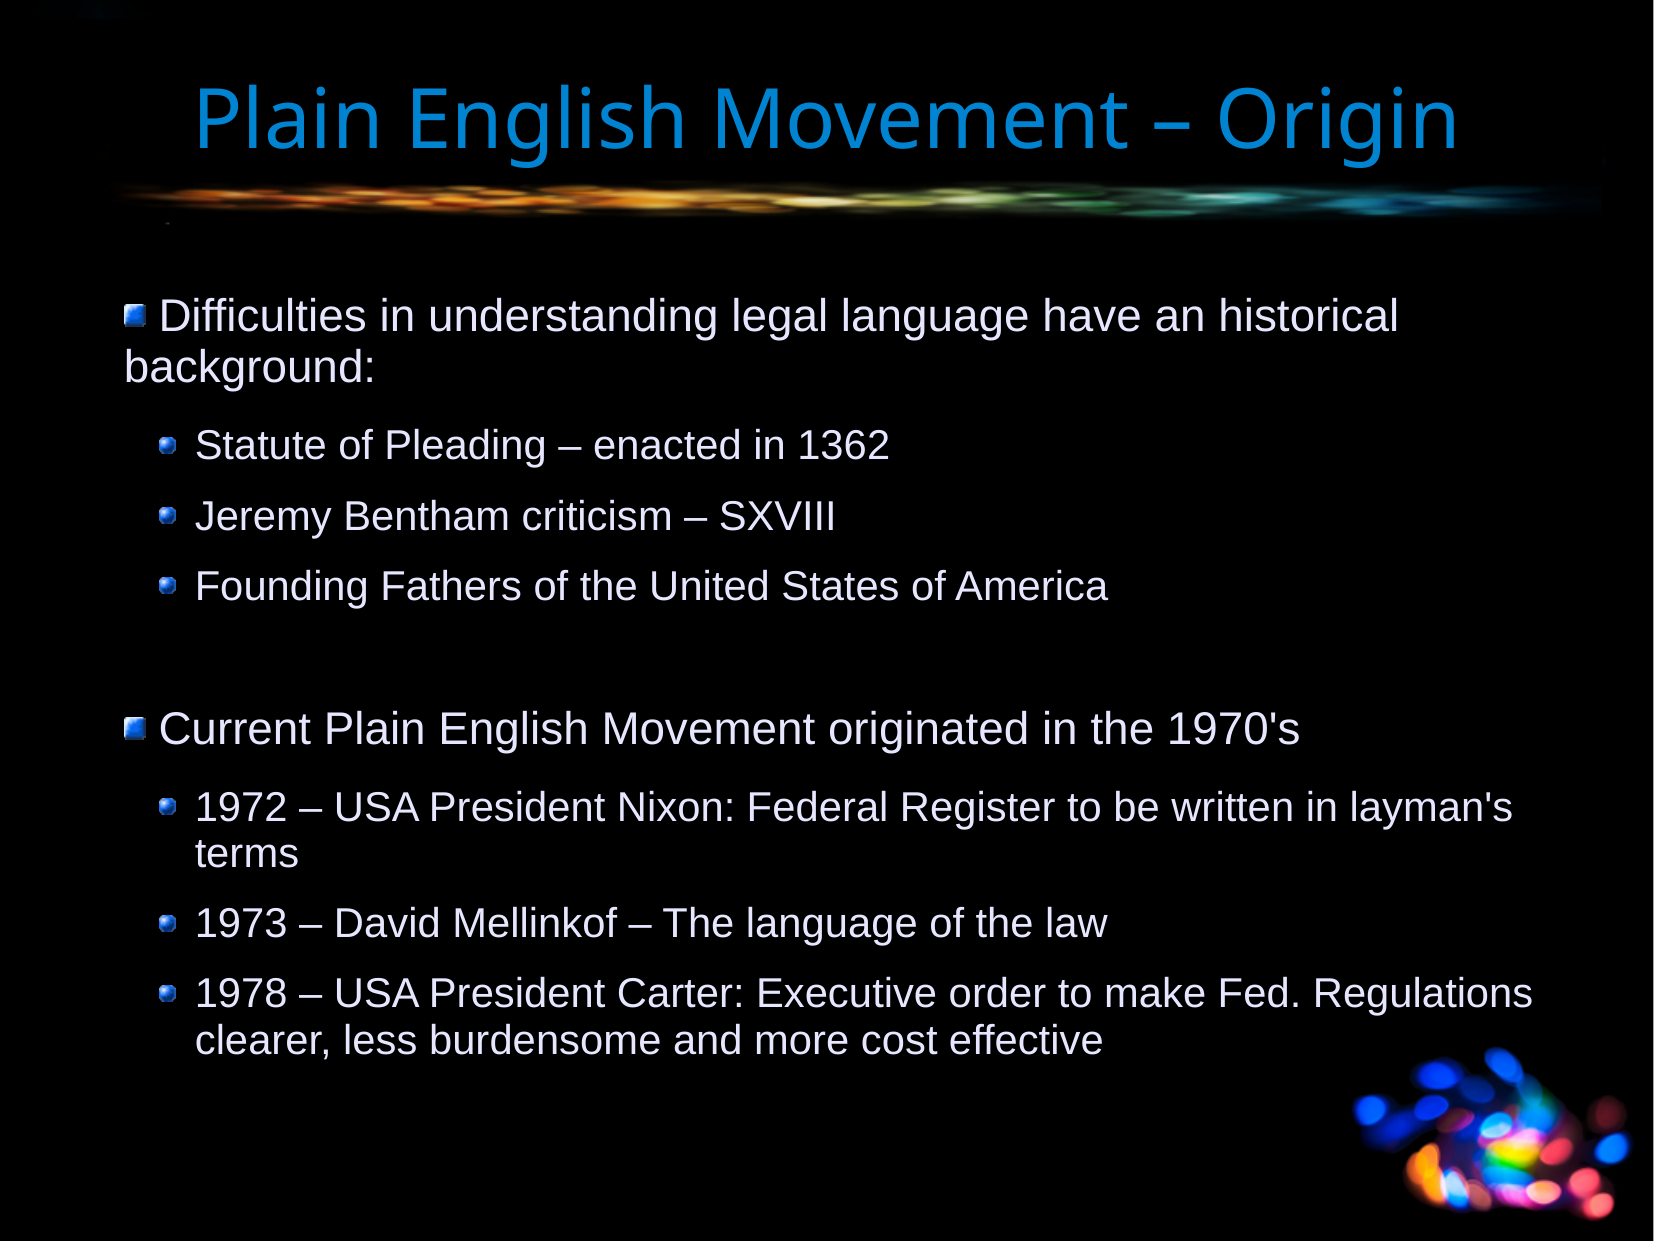

# Plain English Movement – Origin
 Difficulties in understanding legal language have an historical background:
Statute of Pleading – enacted in 1362
Jeremy Bentham criticism – SXVIII
Founding Fathers of the United States of America
 Current Plain English Movement originated in the 1970's
1972 – USA President Nixon: Federal Register to be written in layman's terms
1973 – David Mellinkof – The language of the law
1978 – USA President Carter: Executive order to make Fed. Regulations clearer, less burdensome and more cost effective